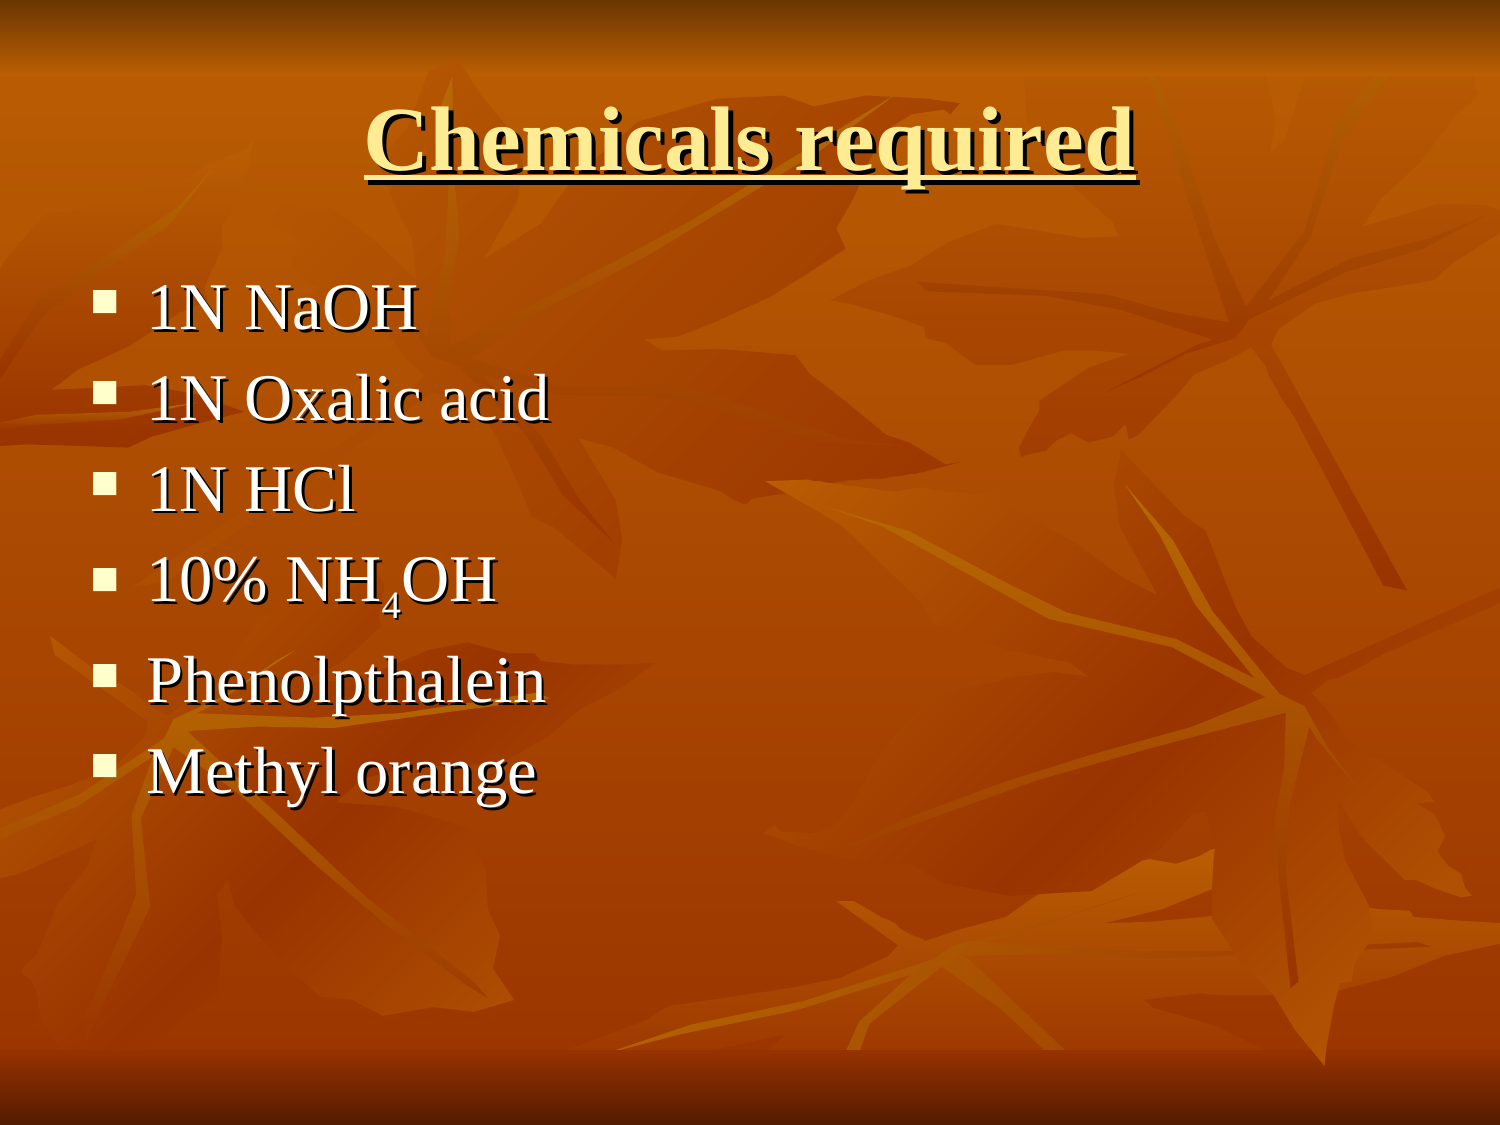

# Chemicals required
1N NaOH
1N Oxalic acid
1N HCl
10% NH4OH
Phenolpthalein
Methyl orange